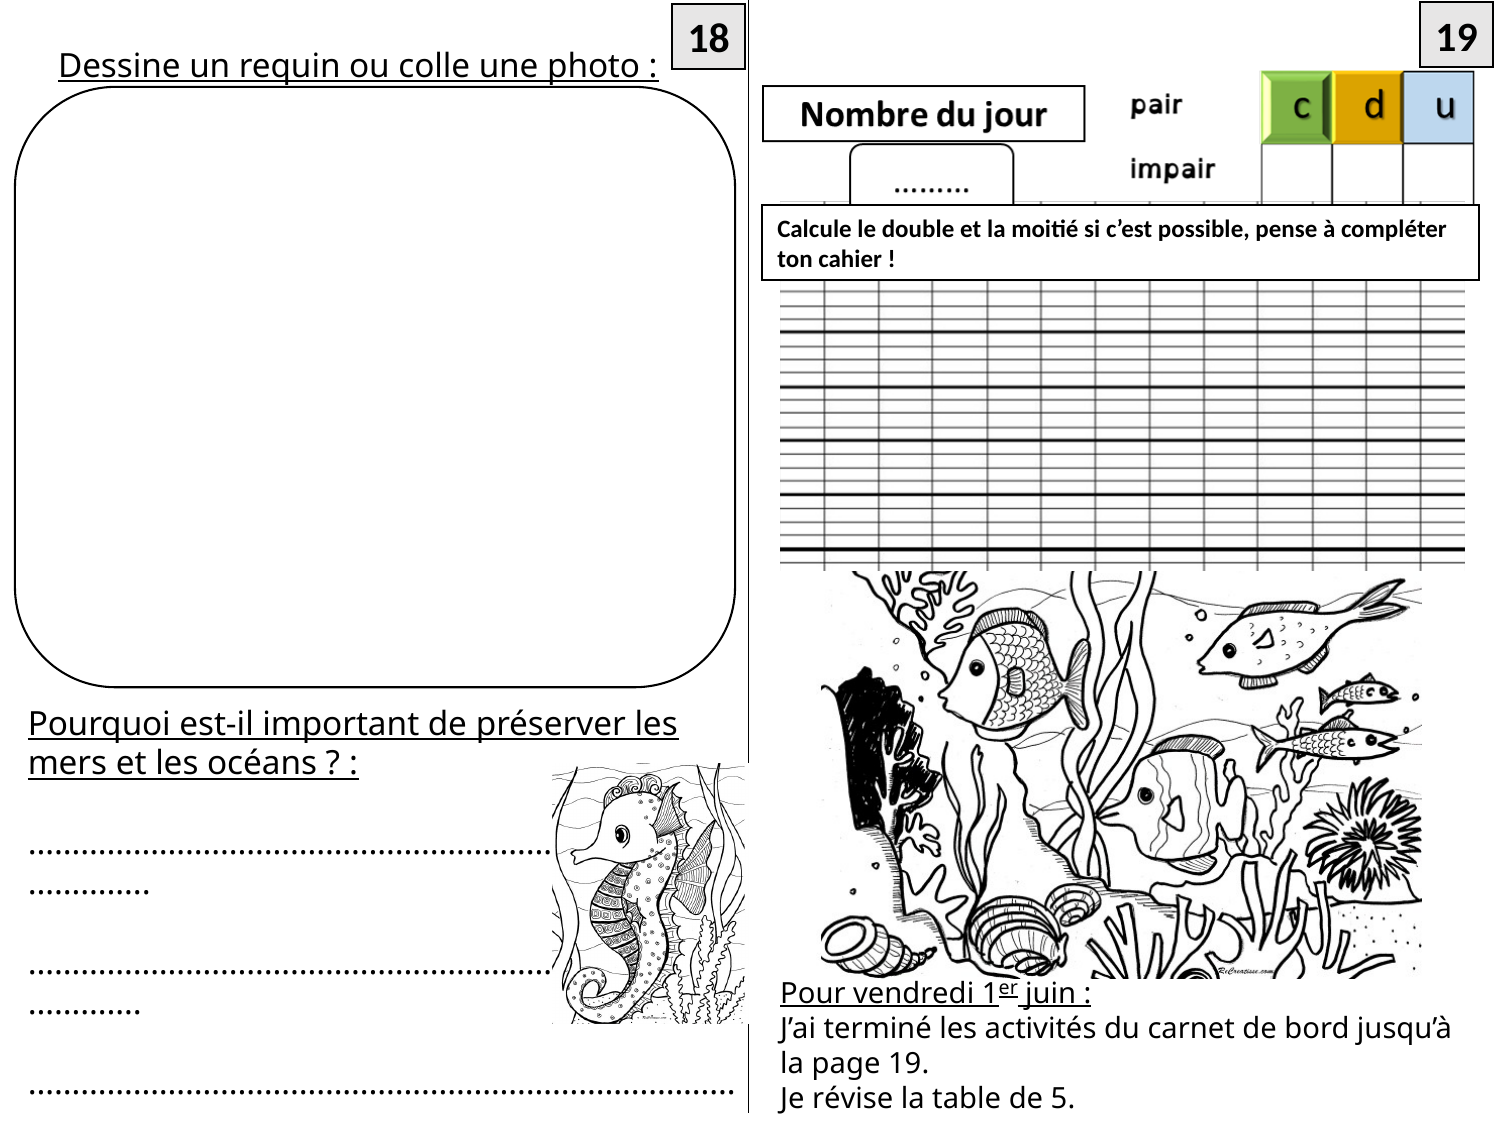

19
18
Dessine un requin ou colle une photo :
Calcule le double et la moitié si c’est possible, pense à compléter ton cahier !
Pourquoi est-il important de préserver les mers et les océans ? :
…………………………………………………………………………………..
………………………………………………………………………………….
…………………………………………………………………………………
………………………………………………………………………..
Pour vendredi 1er juin :
J’ai terminé les activités du carnet de bord jusqu’à
la page 19.
Je révise la table de 5.